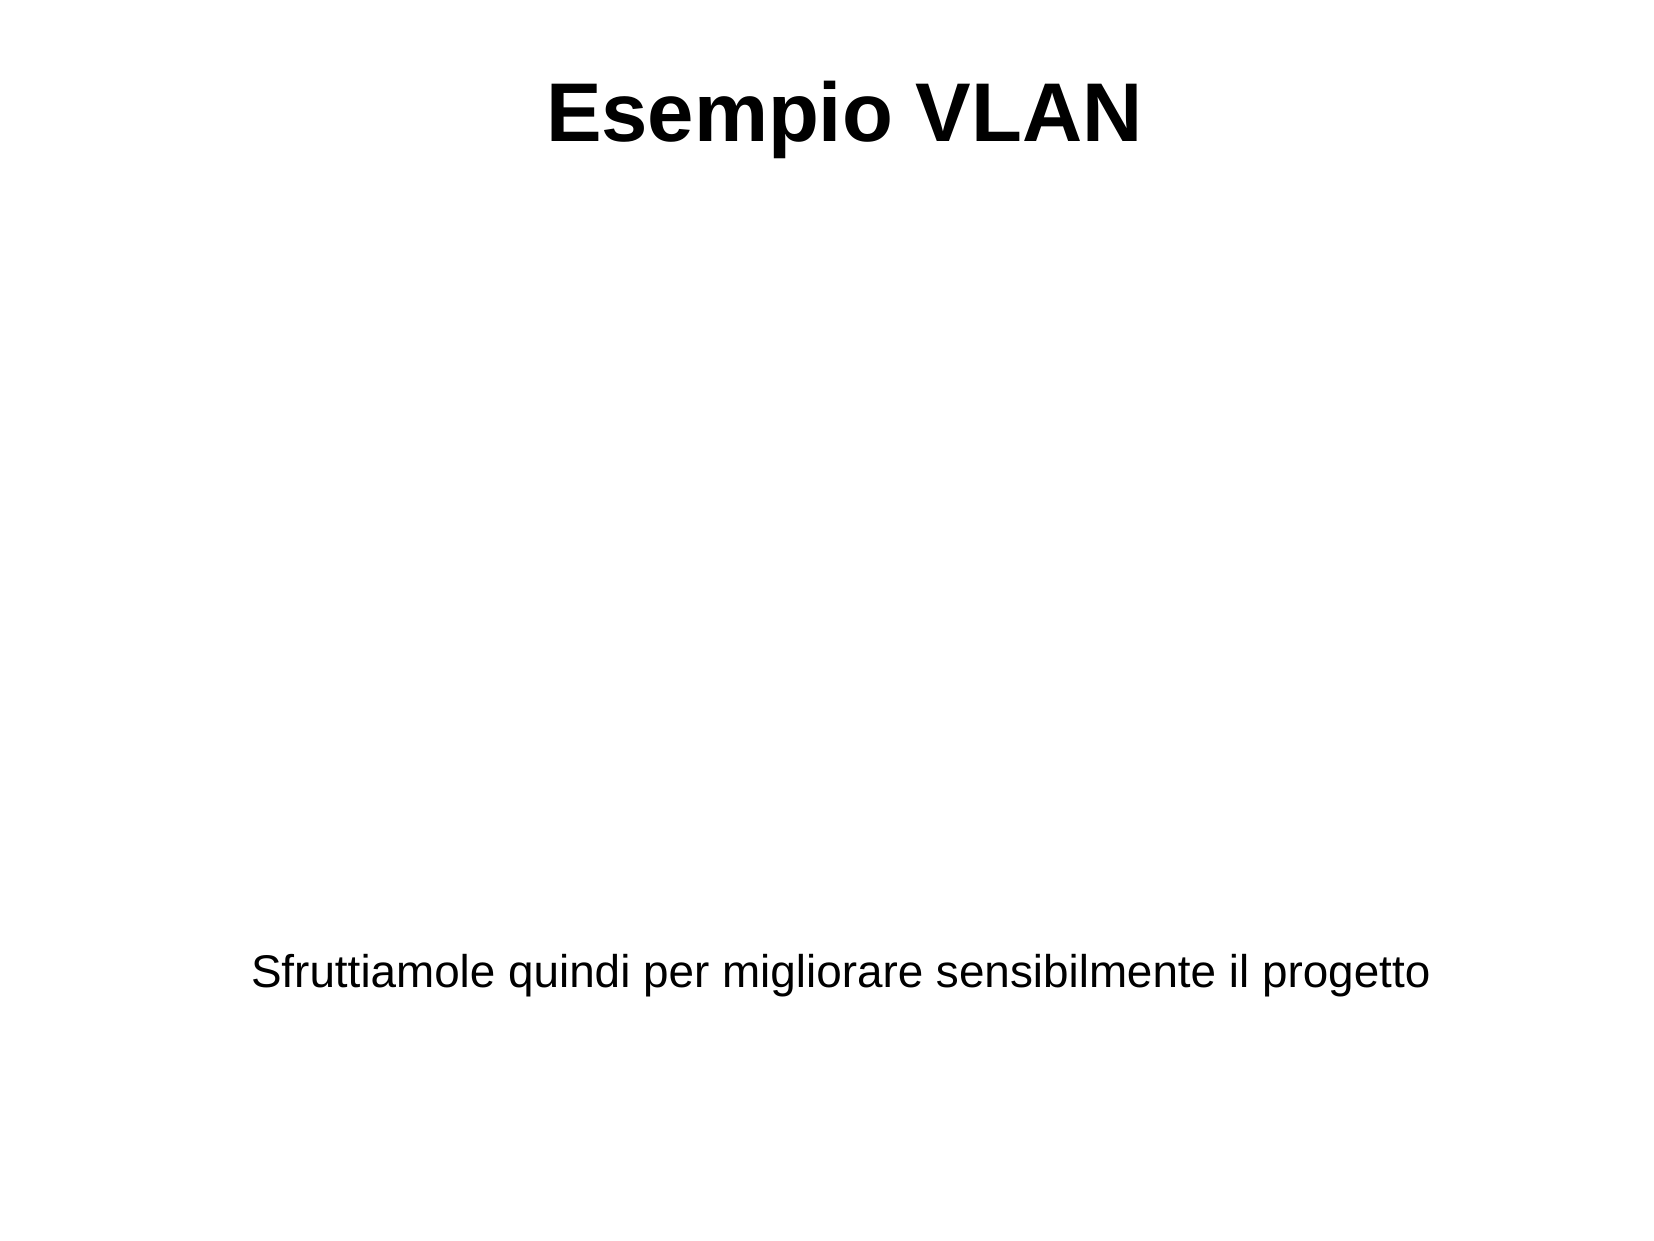

Esempio VLAN
Sfruttiamole quindi per migliorare sensibilmente il progetto